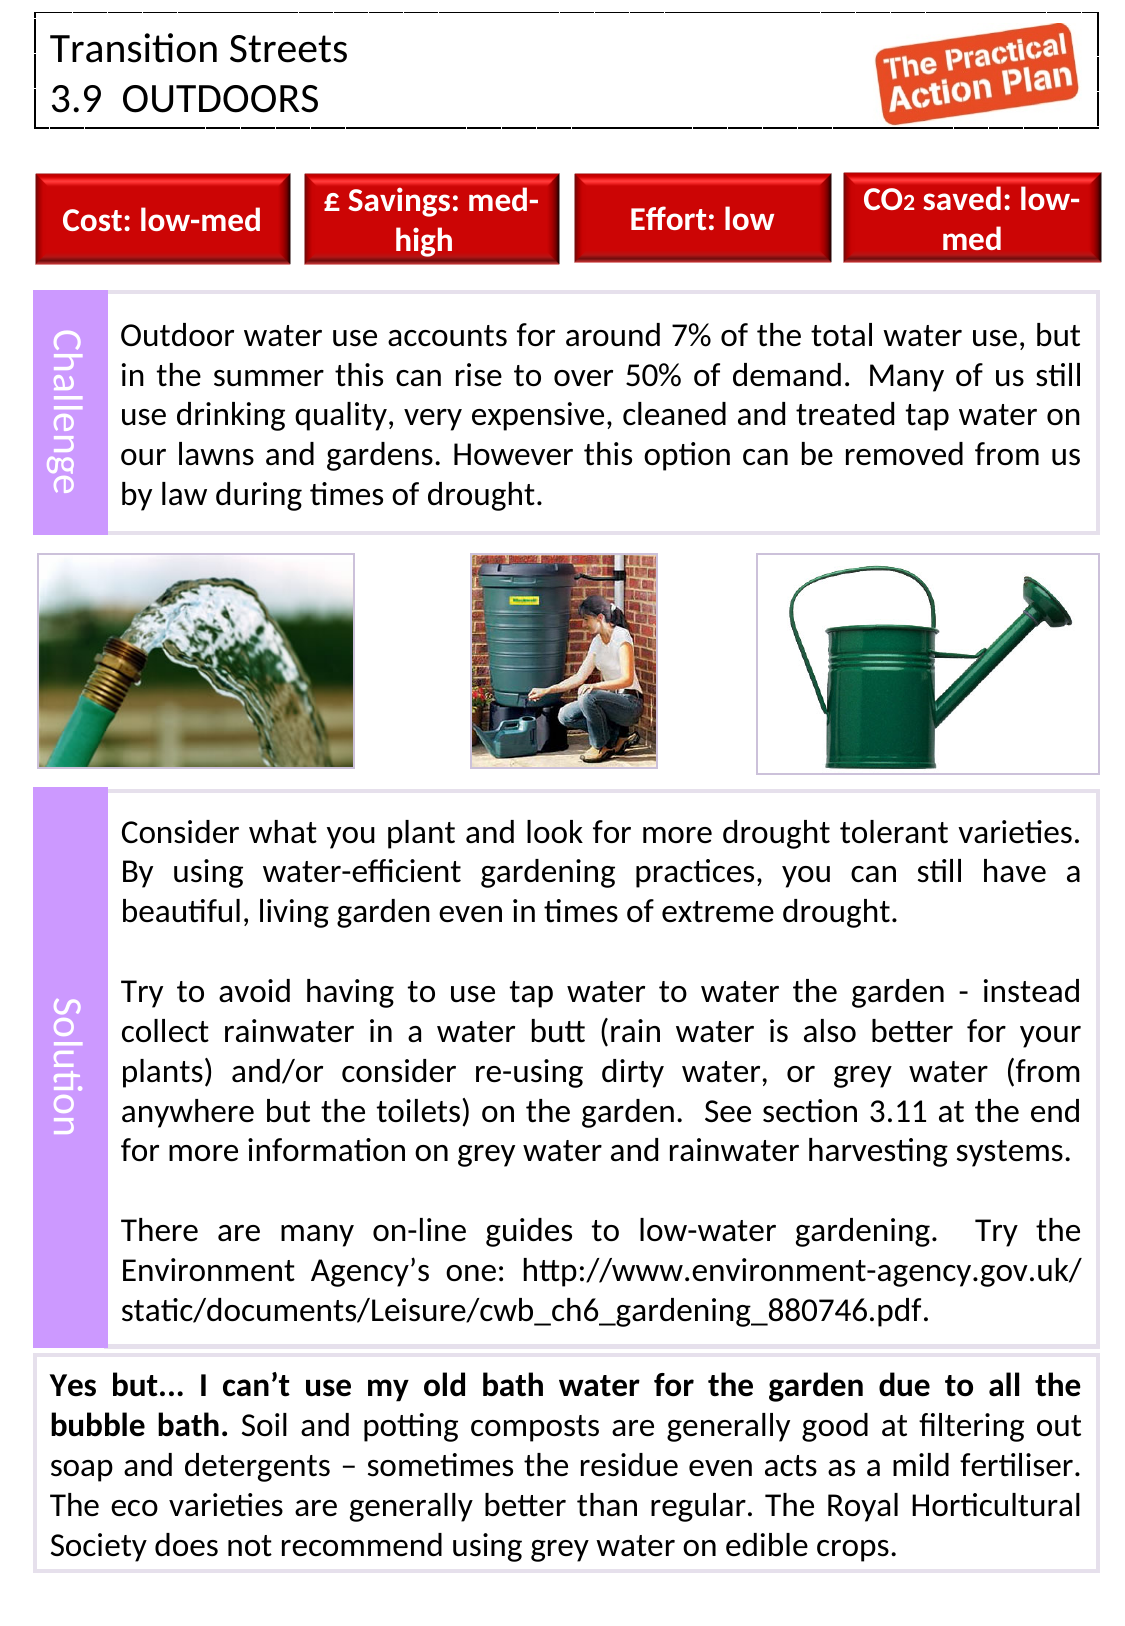

Transition Streets
3.9 OUTDOORS
CO2 saved: low-med
Cost: low-med
£ Savings: med-high
Effort: low
Challenge
Outdoor water use accounts for around 7% of the total water use, but in the summer this can rise to over 50% of demand. Many of us still use drinking quality, very expensive, cleaned and treated tap water on our lawns and gardens. However this option can be removed from us by law during times of drought.
Solution
Consider what you plant and look for more drought tolerant varieties. By using water-efficient gardening practices, you can still have a beautiful, living garden even in times of extreme drought.
Try to avoid having to use tap water to water the garden - instead collect rainwater in a water butt (rain water is also better for your plants) and/or consider re-using dirty water, or grey water (from anywhere but the toilets) on the garden. See section 3.11 at the end for more information on grey water and rainwater harvesting systems.
There are many on-line guides to low-water gardening. Try the Environment Agency’s one: http://www.environment-agency.gov.uk/ static/documents/Leisure/cwb_ch6_gardening_880746.pdf.
Yes but... I can’t use my old bath water for the garden due to all the bubble bath. Soil and potting composts are generally good at filtering out soap and detergents – sometimes the residue even acts as a mild fertiliser. The eco varieties are generally better than regular. The Royal Horticultural Society does not recommend using grey water on edible crops.